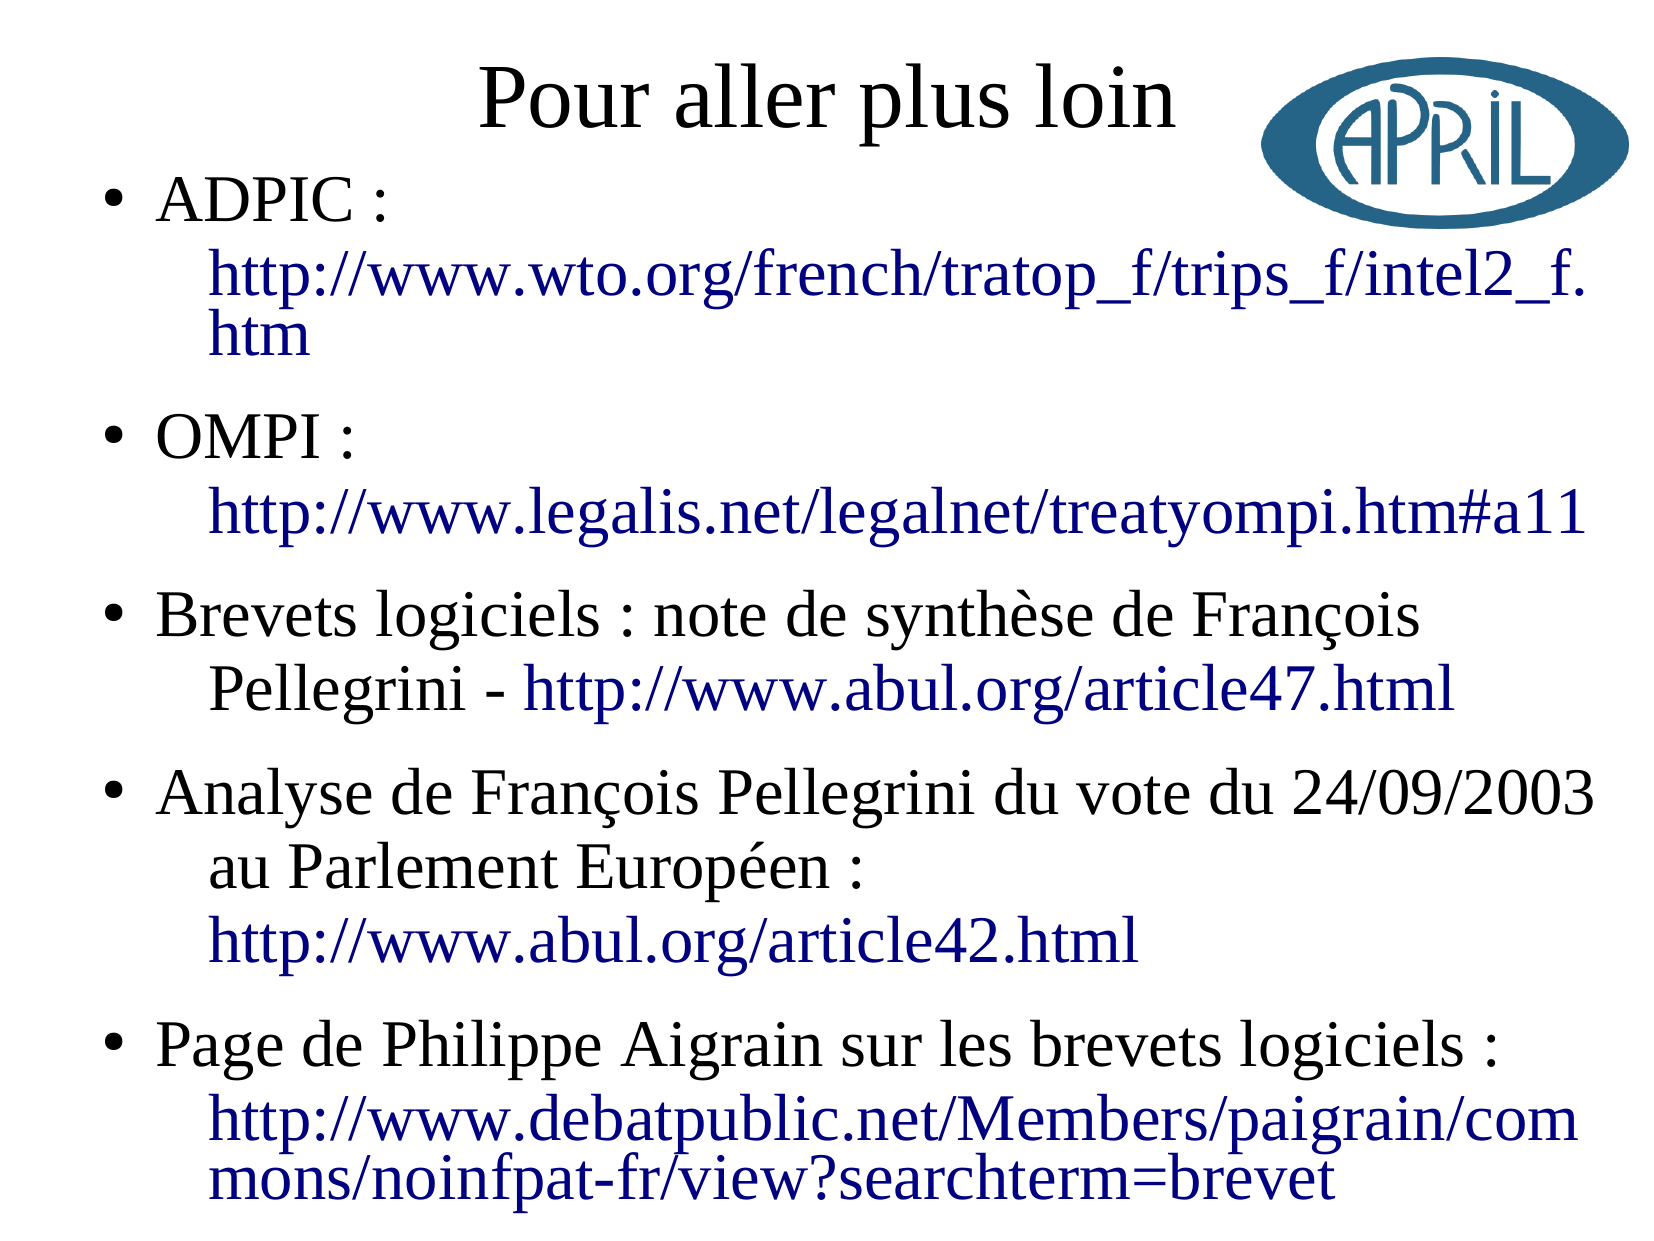

# Pour aller plus loin
ADPIC :http://www.wto.org/french/tratop_f/trips_f/intel2_f.htm
OMPI : http://www.legalis.net/legalnet/treatyompi.htm#a11
Brevets logiciels : note de synthèse de François Pellegrini - http://www.abul.org/article47.html
Analyse de François Pellegrini du vote du 24/09/2003 au Parlement Européen : http://www.abul.org/article42.html
Page de Philippe Aigrain sur les brevets logiciels : http://www.debatpublic.net/Members/paigrain/commons/noinfpat-fr/view?searchterm=brevet